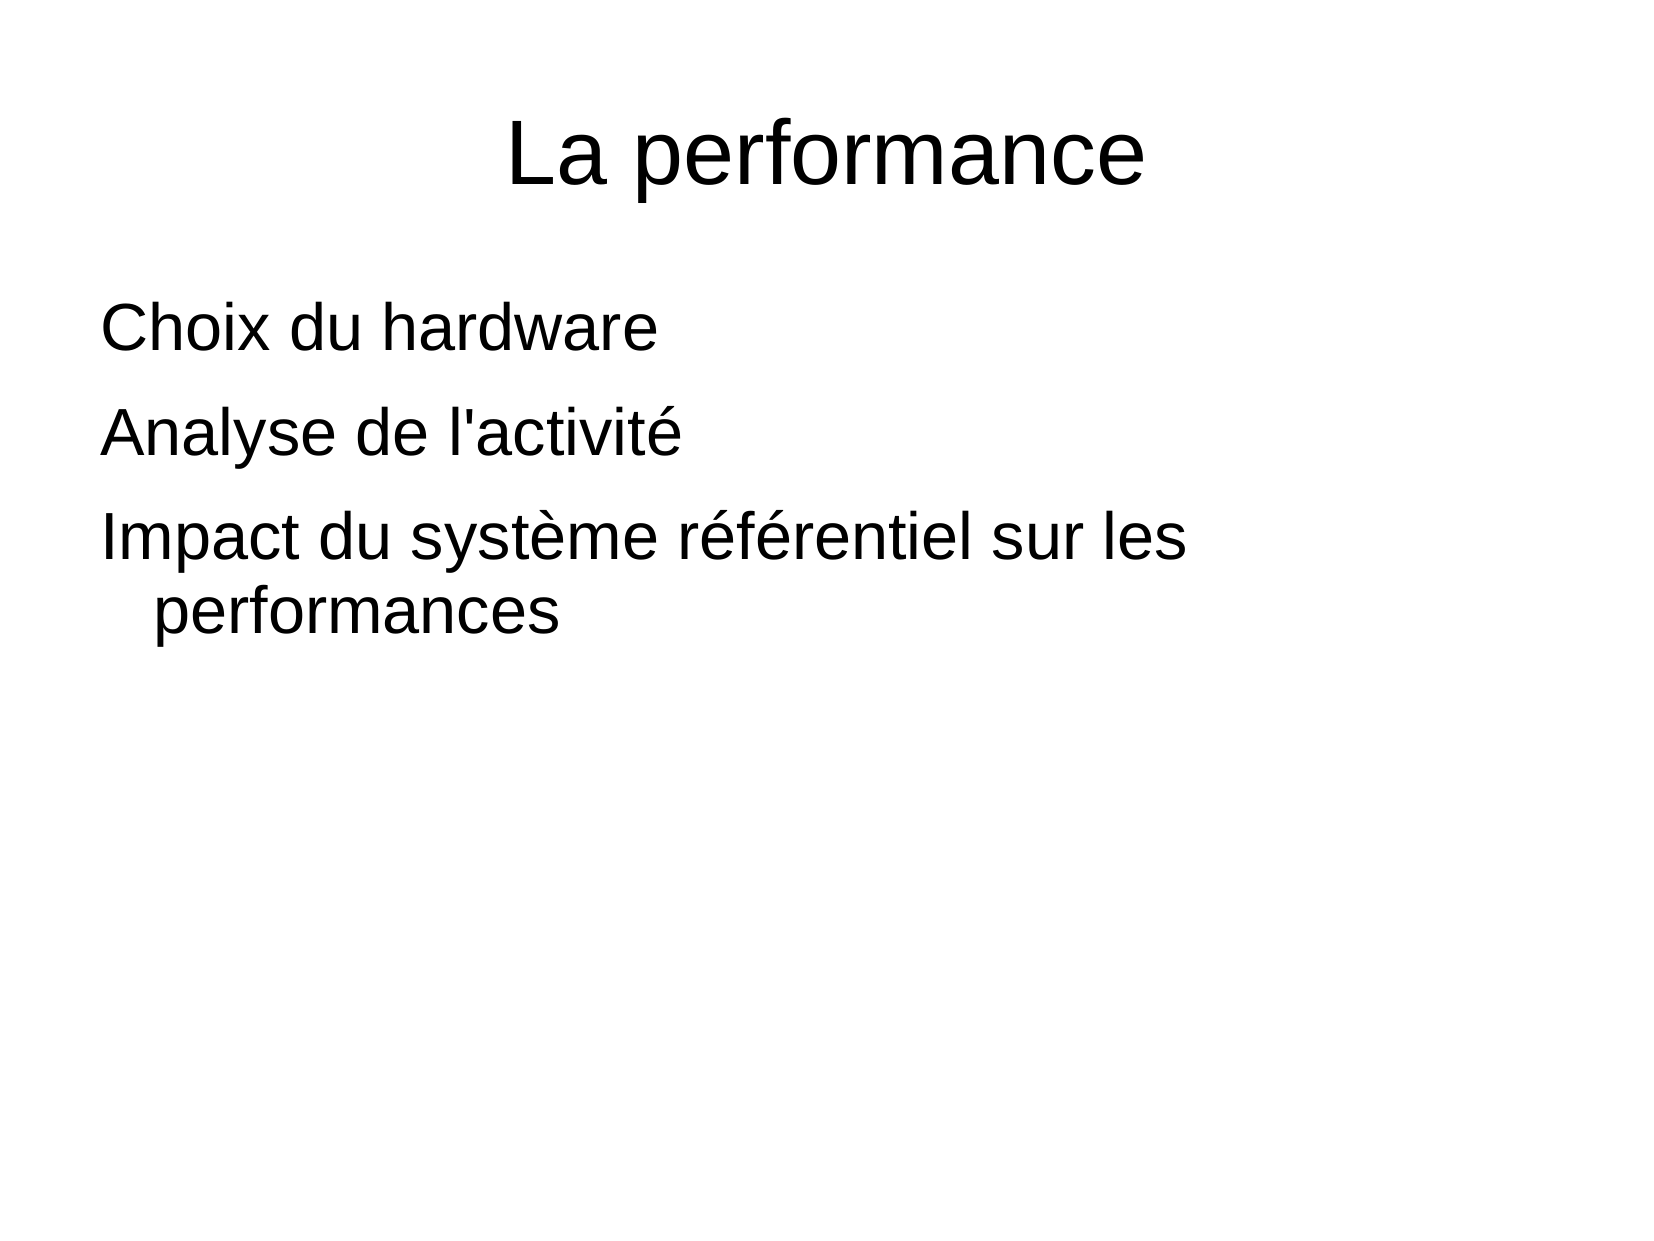

# La performance
Choix du hardware
Analyse de l'activité
Impact du système référentiel sur les performances